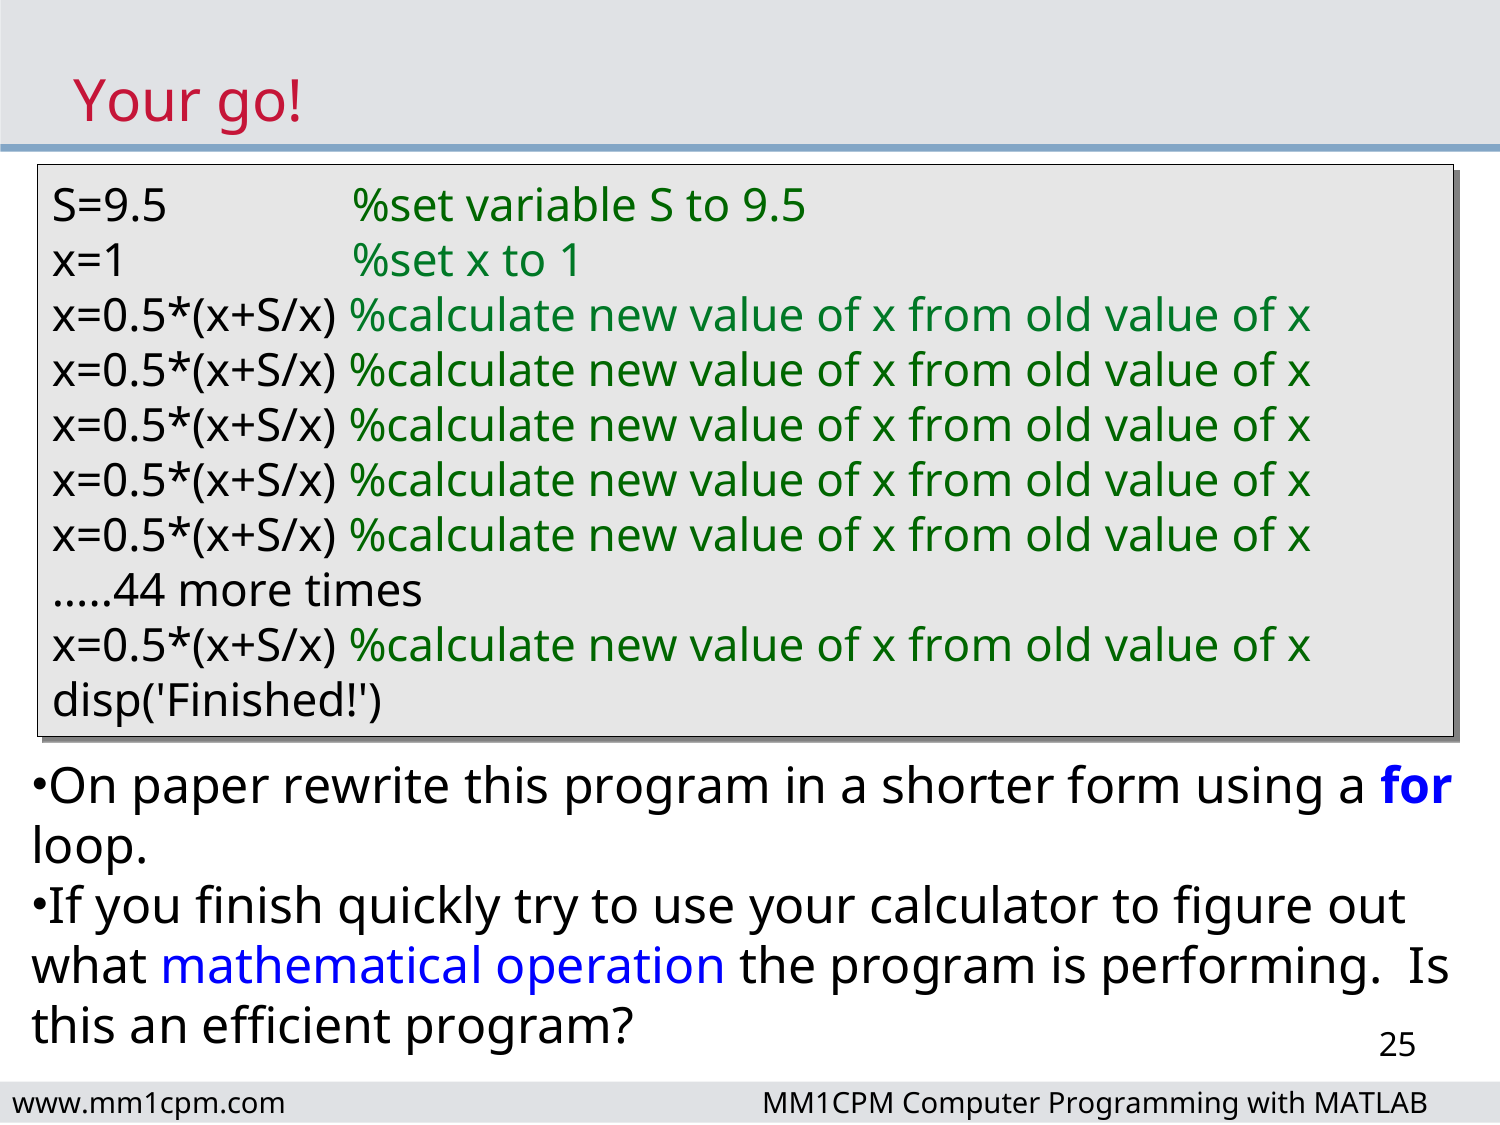

# Your go!
S=9.5		%set variable S to 9.5
x=1		%set x to 1
x=0.5*(x+S/x) %calculate new value of x from old value of x
x=0.5*(x+S/x) %calculate new value of x from old value of x
x=0.5*(x+S/x) %calculate new value of x from old value of x
x=0.5*(x+S/x) %calculate new value of x from old value of x
x=0.5*(x+S/x) %calculate new value of x from old value of x
.....44 more times
x=0.5*(x+S/x) %calculate new value of x from old value of x
disp('Finished!')
On paper rewrite this program in a shorter form using a for loop.
If you finish quickly try to use your calculator to figure out what mathematical operation the program is performing. Is this an efficient program?